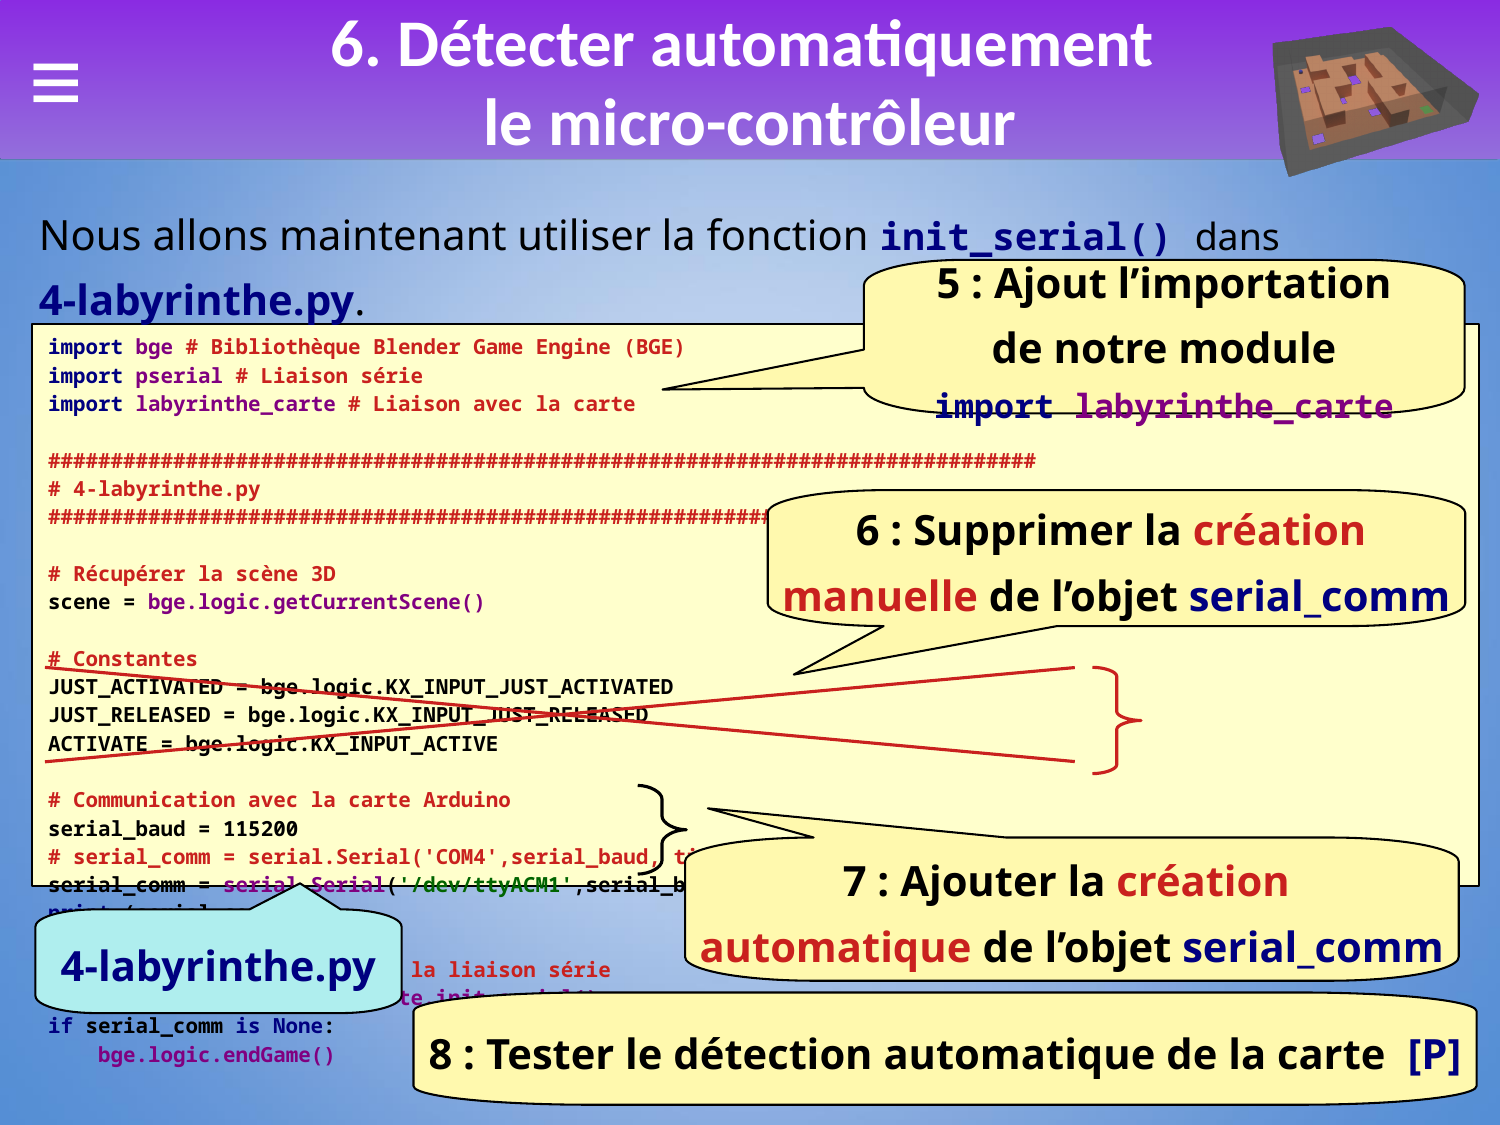

6. Détecter automatiquement
le micro-contrôleur
≡
Nous allons maintenant utiliser la fonction init_serial() dans
4-labyrinthe.py.
5 : Ajout l’importation
de notre module
import labyrinthe_carte
import bge # Bibliothèque Blender Game Engine (BGE)
import pserial # Liaison série
import labyrinthe_carte # Liaison avec la carte
###############################################################################
# 4-labyrinthe.py
###############################################################################
# Récupérer la scène 3D
scene = bge.logic.getCurrentScene()
# Constantes
JUST_ACTIVATED = bge.logic.KX_INPUT_JUST_ACTIVATED
JUST_RELEASED = bge.logic.KX_INPUT_JUST_RELEASED
ACTIVATE = bge.logic.KX_INPUT_ACTIVE
# Communication avec la carte Arduino
serial_baud = 115200
# serial_comm = serial.Serial('COM4',serial_baud, timeout=0.016) # Windows
serial_comm = serial.Serial('/dev/ttyACM1',serial_baud, timeout=0.016) # GNU/Linux
print (serial_comm)
# Détection de la carte avec la liaison série
serial_comm = labyrinthe_carte.init_serial()
if serial_comm is None:
 bge.logic.endGame()
6 : Supprimer la création
manuelle de l’objet serial_comm
7 : Ajouter la création
automatique de l’objet serial_comm
4-labyrinthe.py
8 : Tester le détection automatique de la carte [P]